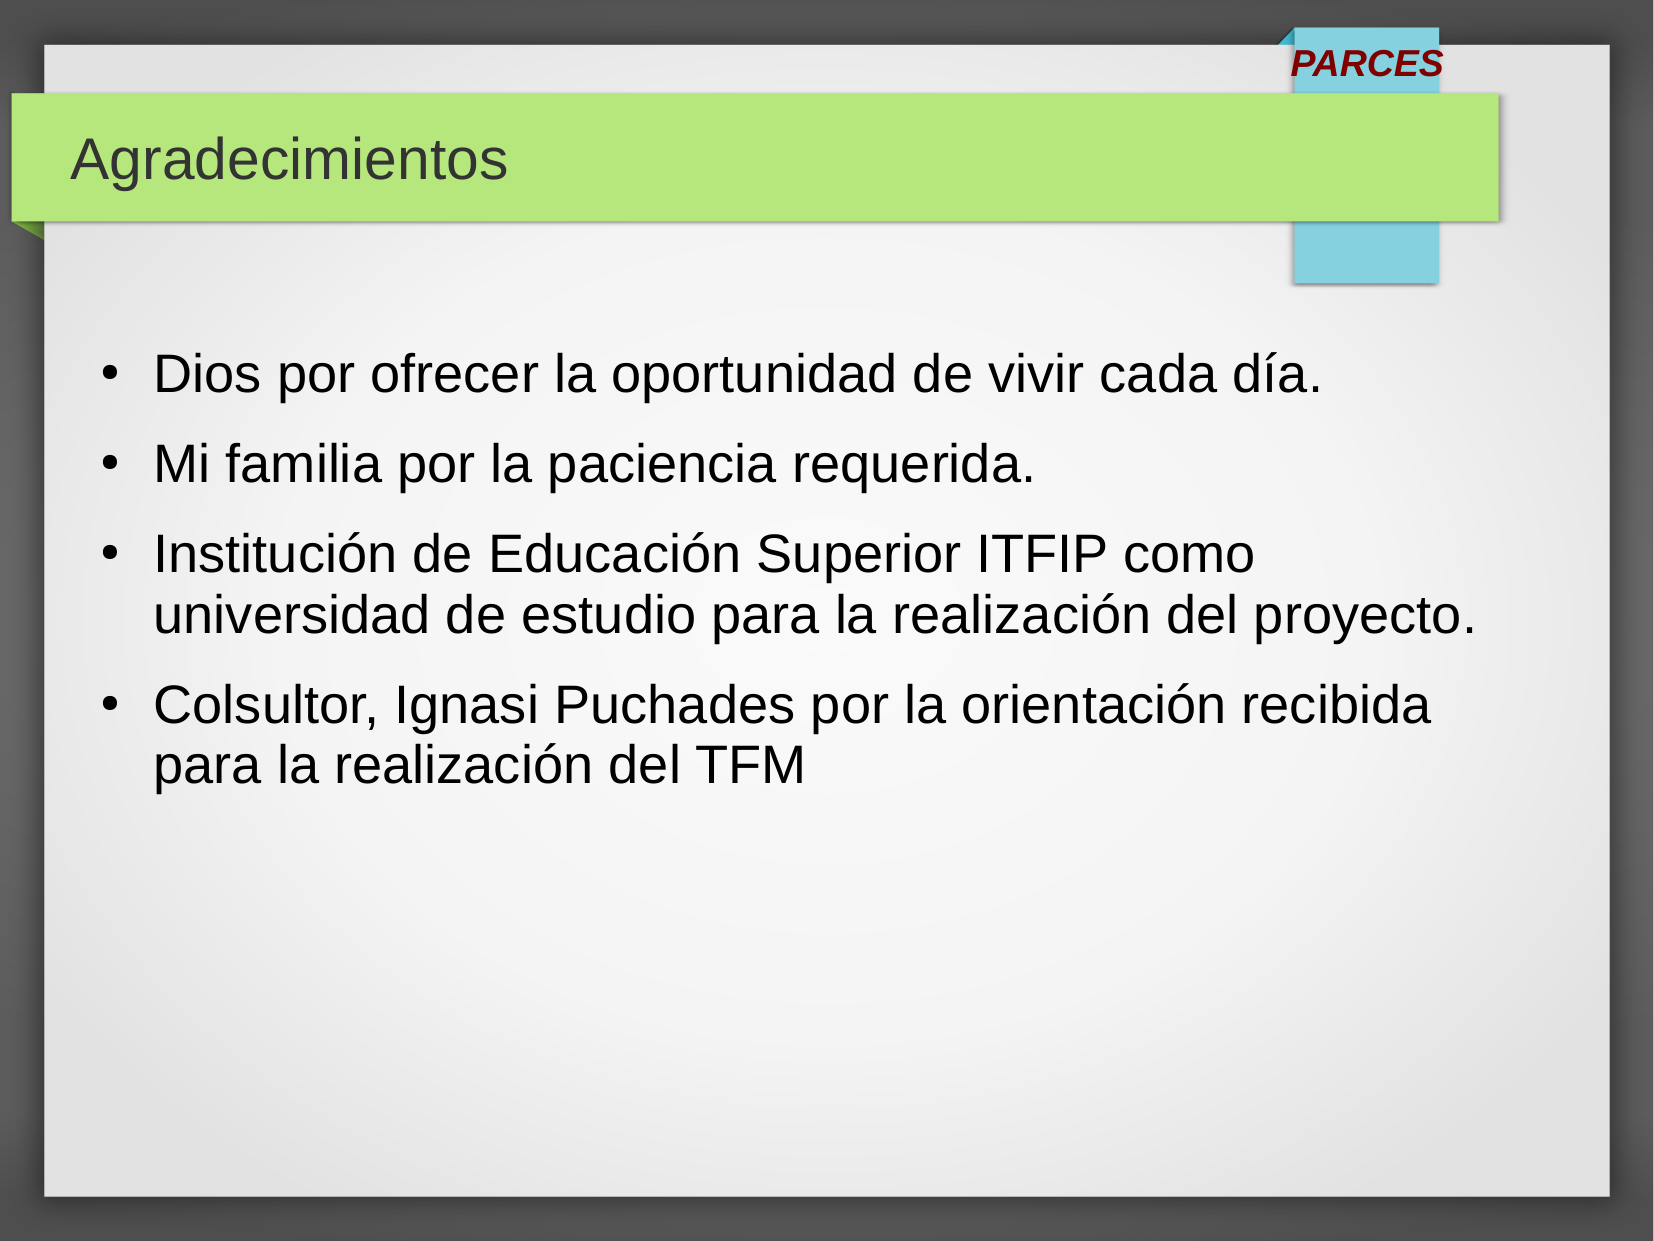

PARCES
# Agradecimientos
Dios por ofrecer la oportunidad de vivir cada día.
Mi familia por la paciencia requerida.
Institución de Educación Superior ITFIP como universidad de estudio para la realización del proyecto.
Colsultor, Ignasi Puchades por la orientación recibida para la realización del TFM